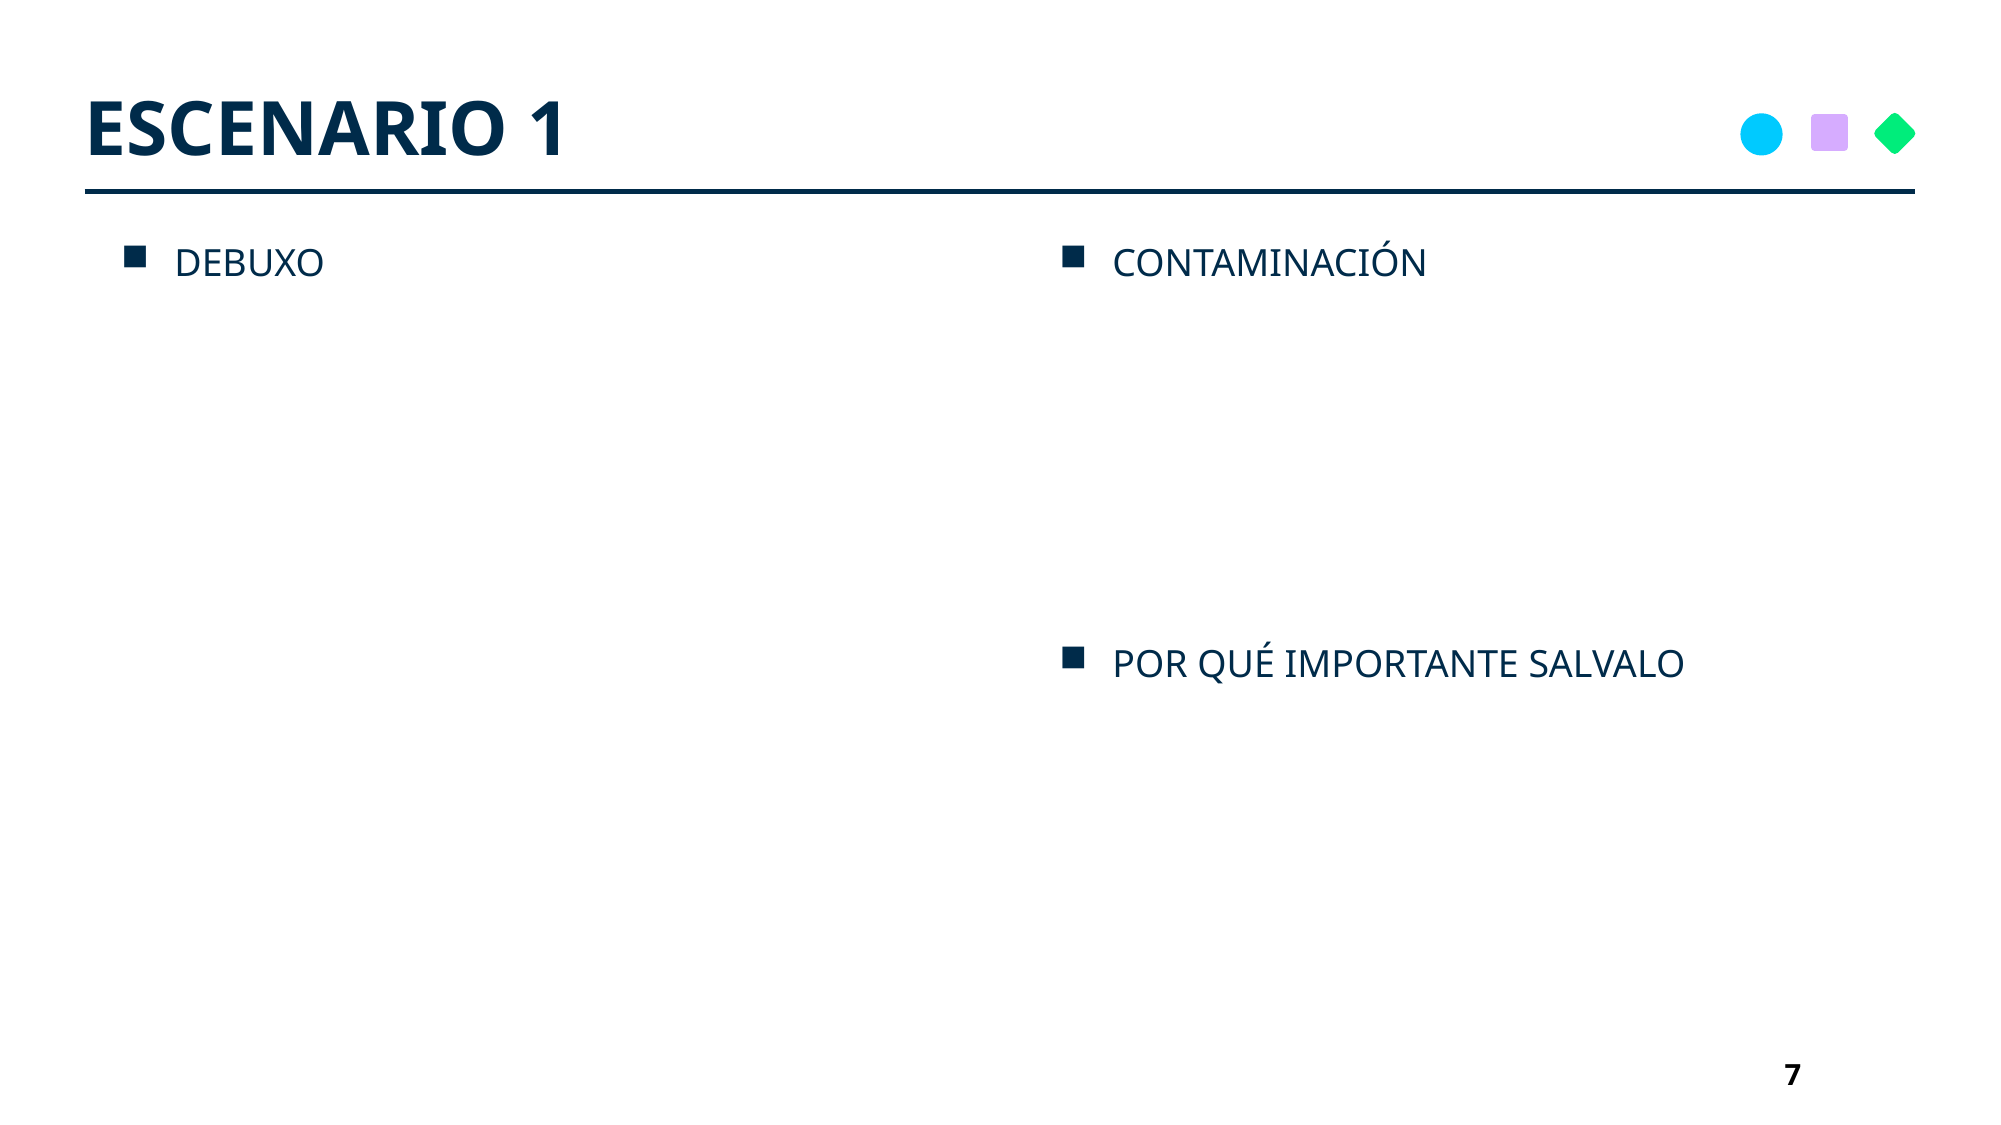

# ESCENARIO 1
DEBUXO
CONTAMINACIÓN
POR QUÉ IMPORTANTE SALVALO